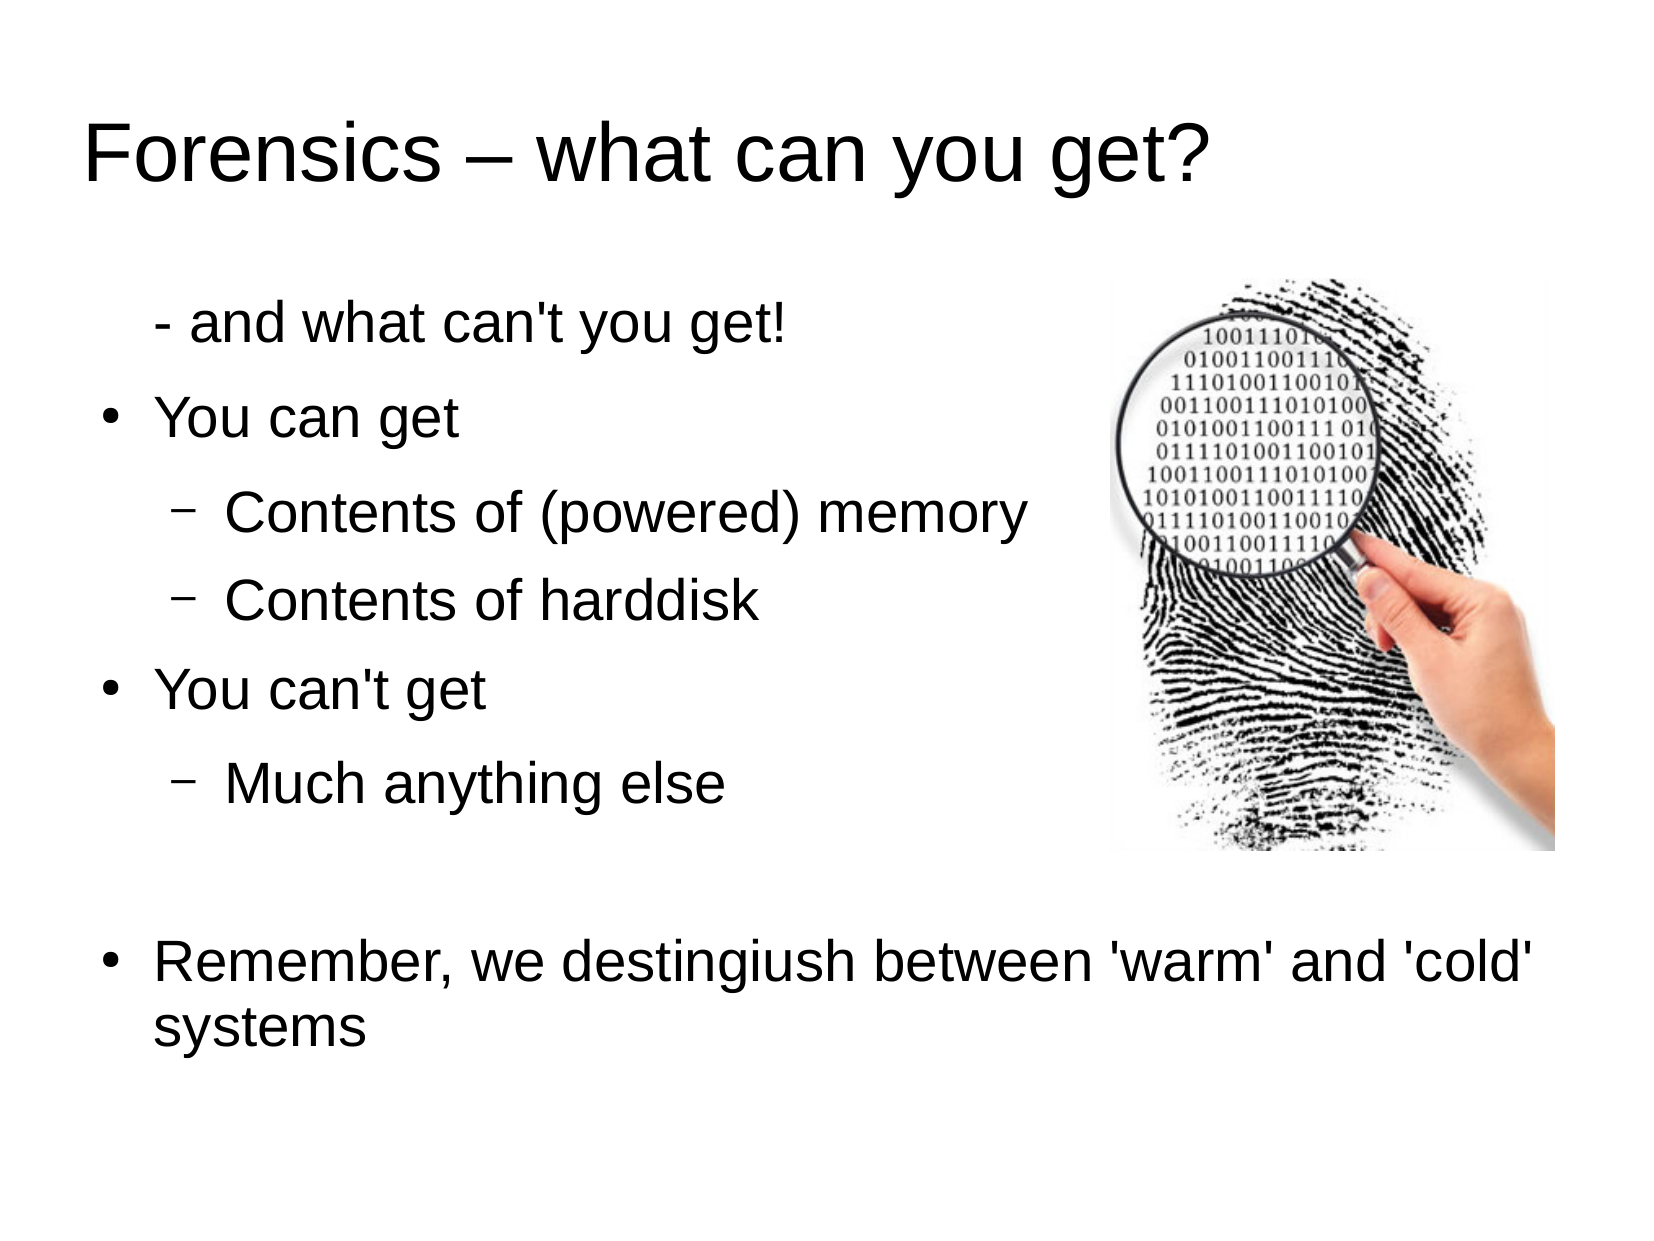

# Forensics – what can you get?
- and what can't you get!
You can get
Contents of (powered) memory
Contents of harddisk
You can't get
Much anything else
Remember, we destingiush between 'warm' and 'cold' systems